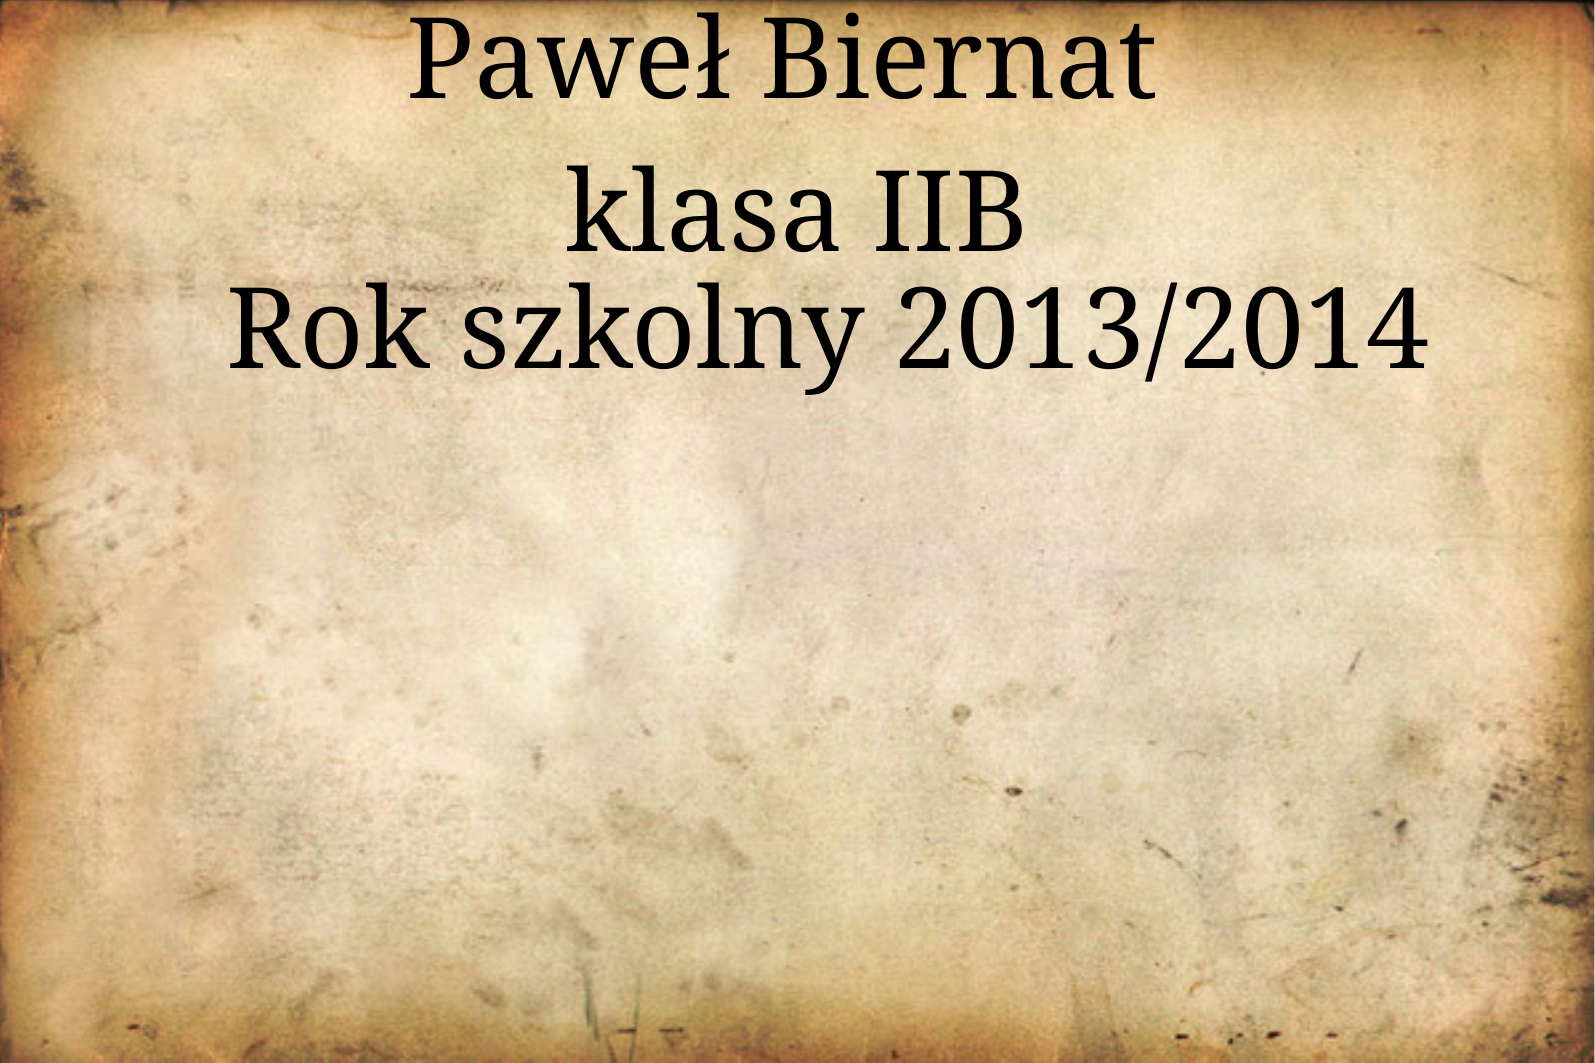

# Paweł Biernat klasa IIB
 Rok szkolny 2013/2014